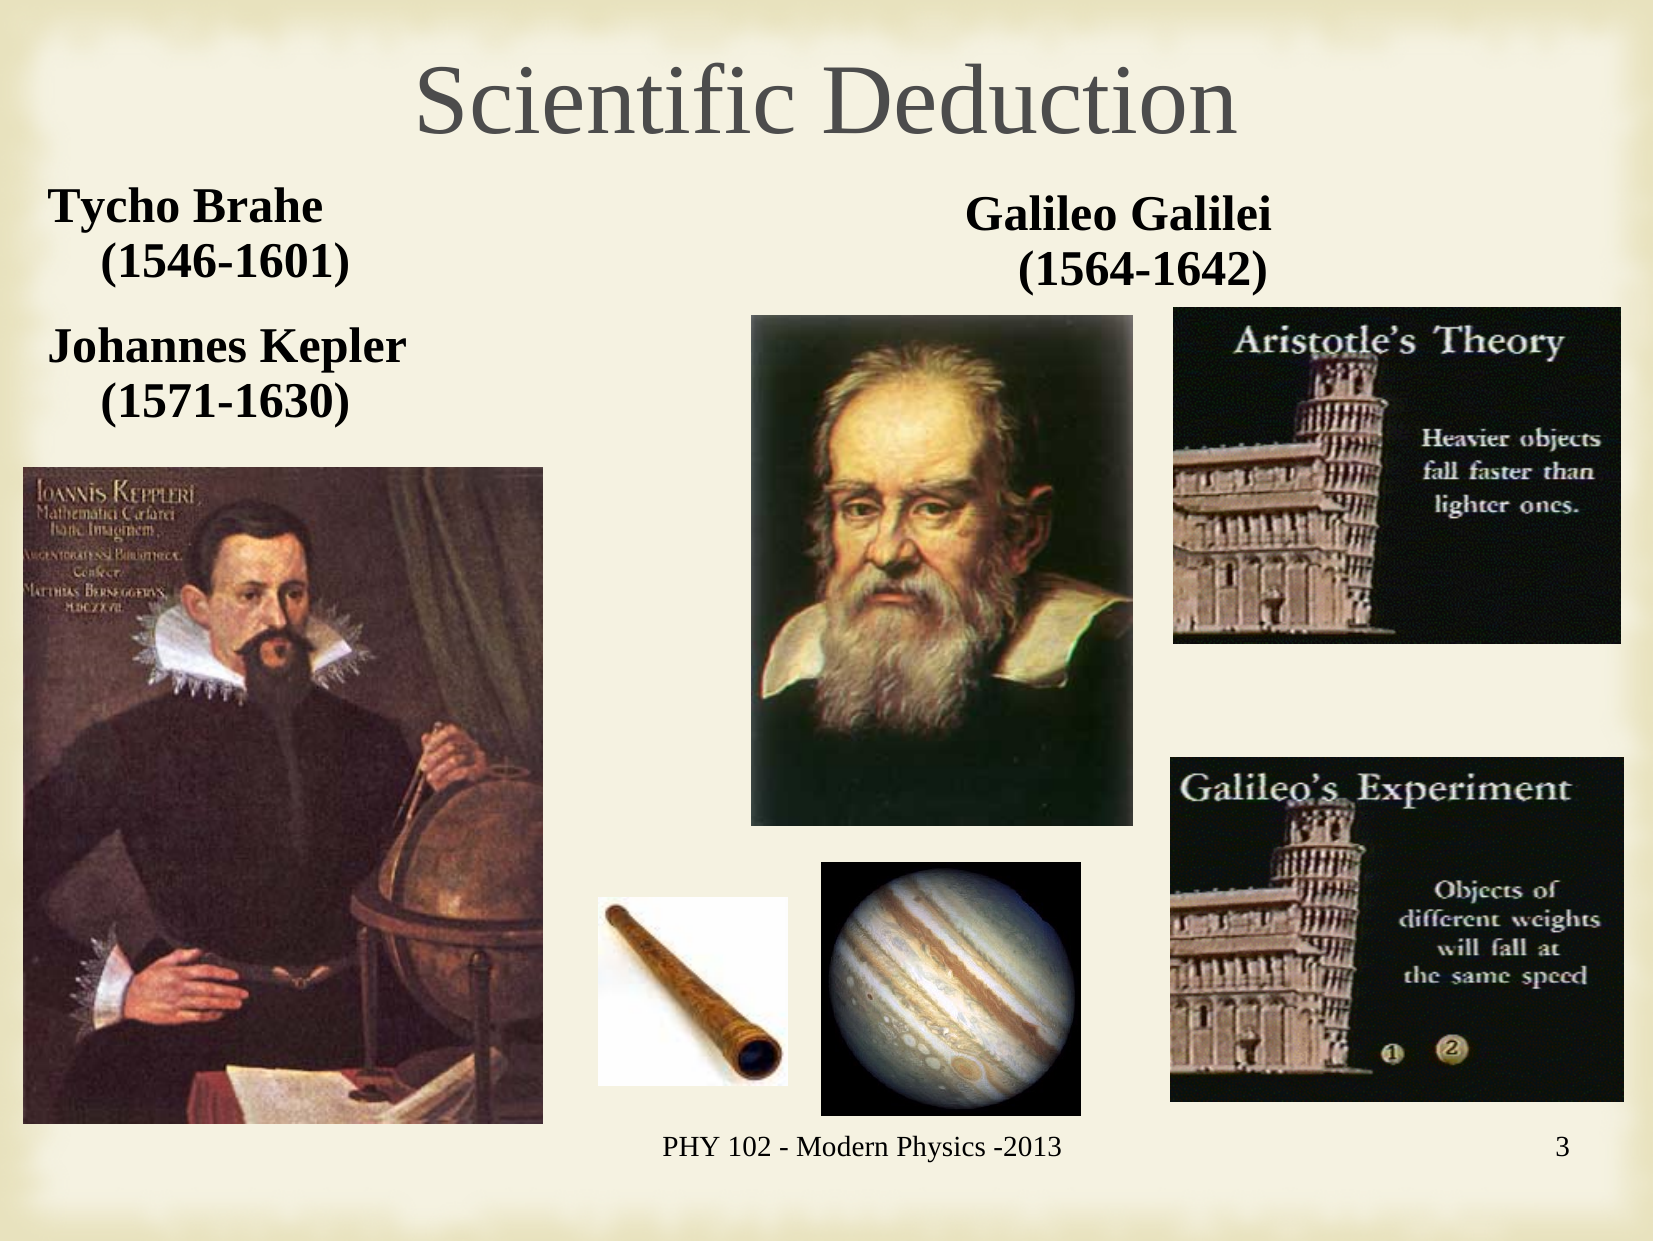

# Scientific Deduction
Tycho Brahe
(1546-1601)
Johannes Kepler
(1571-1630)
Galileo Galilei
(1564-1642)
PHY 102 - Modern Physics -2013
3